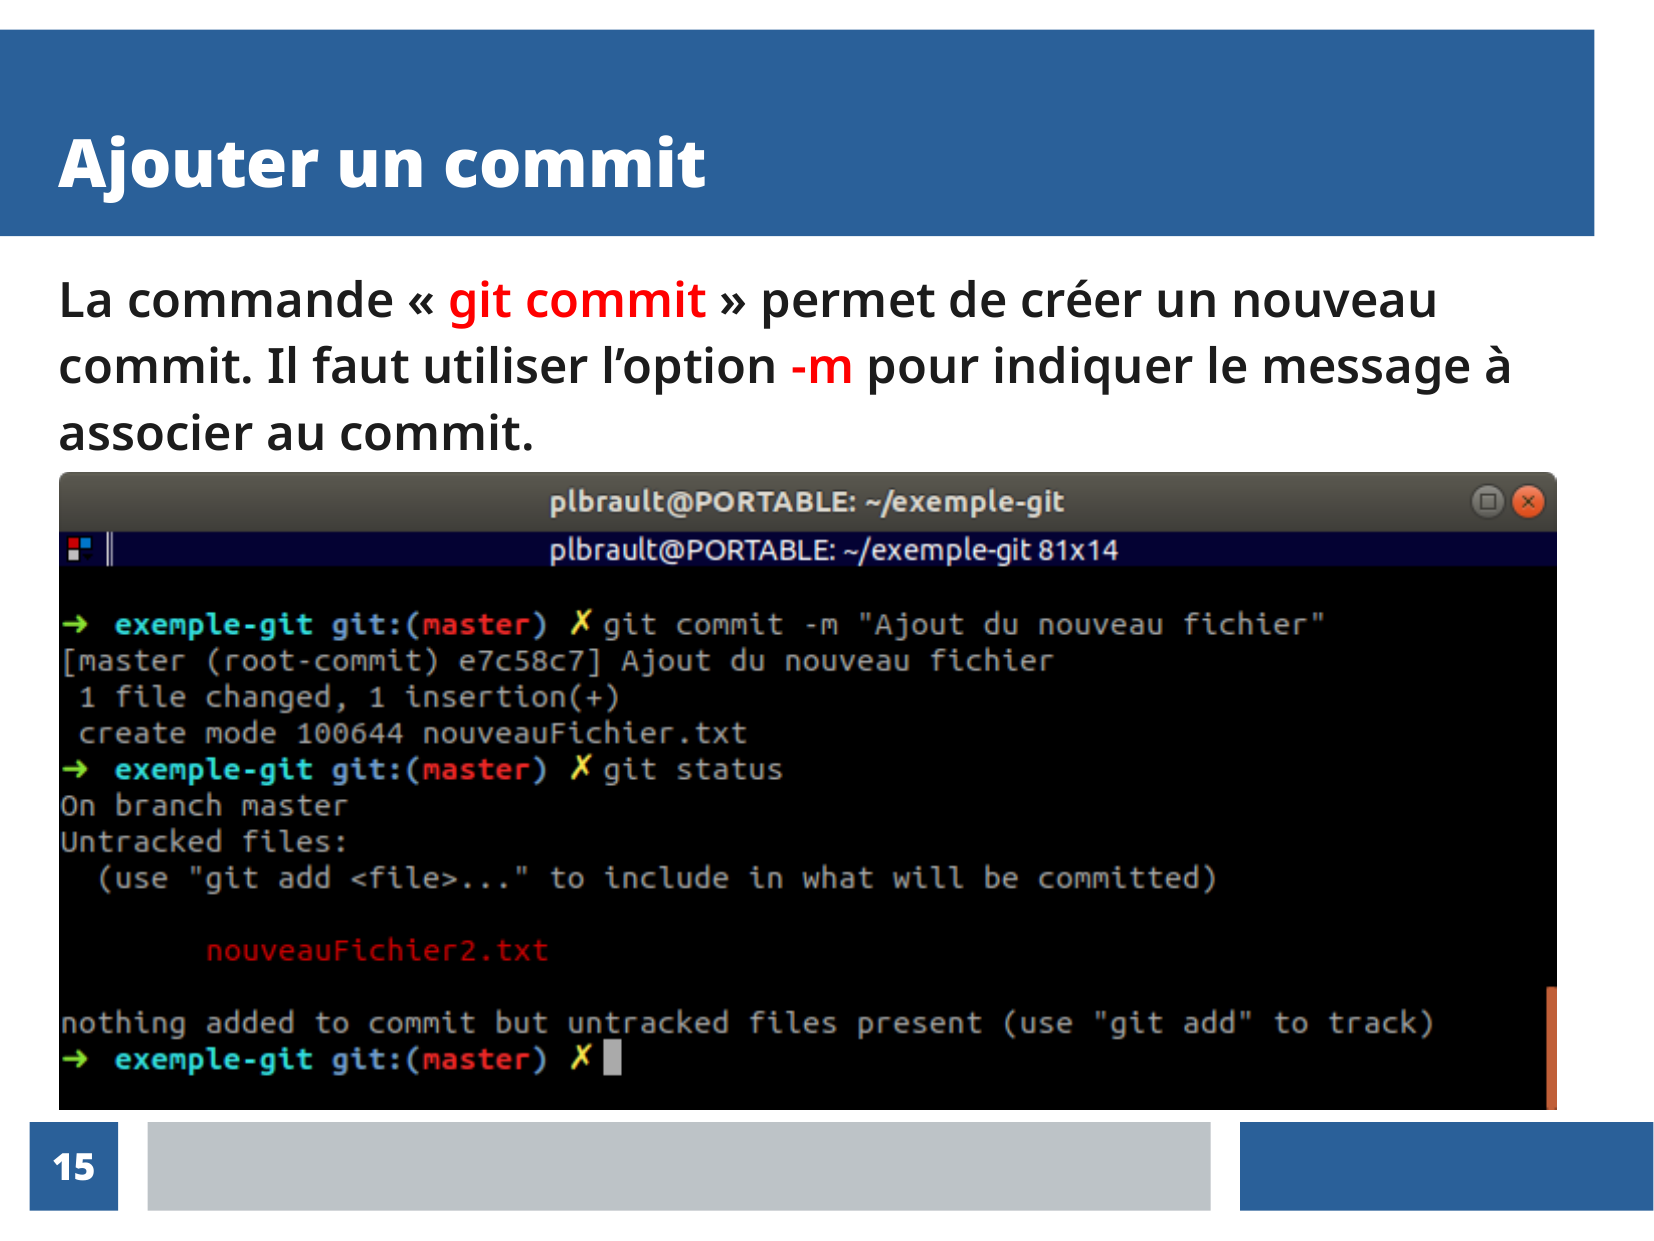

# Ajouter un commit
La commande « git commit » permet de créer un nouveau commit. Il faut utiliser l’option -m pour indiquer le message à associer au commit.
15